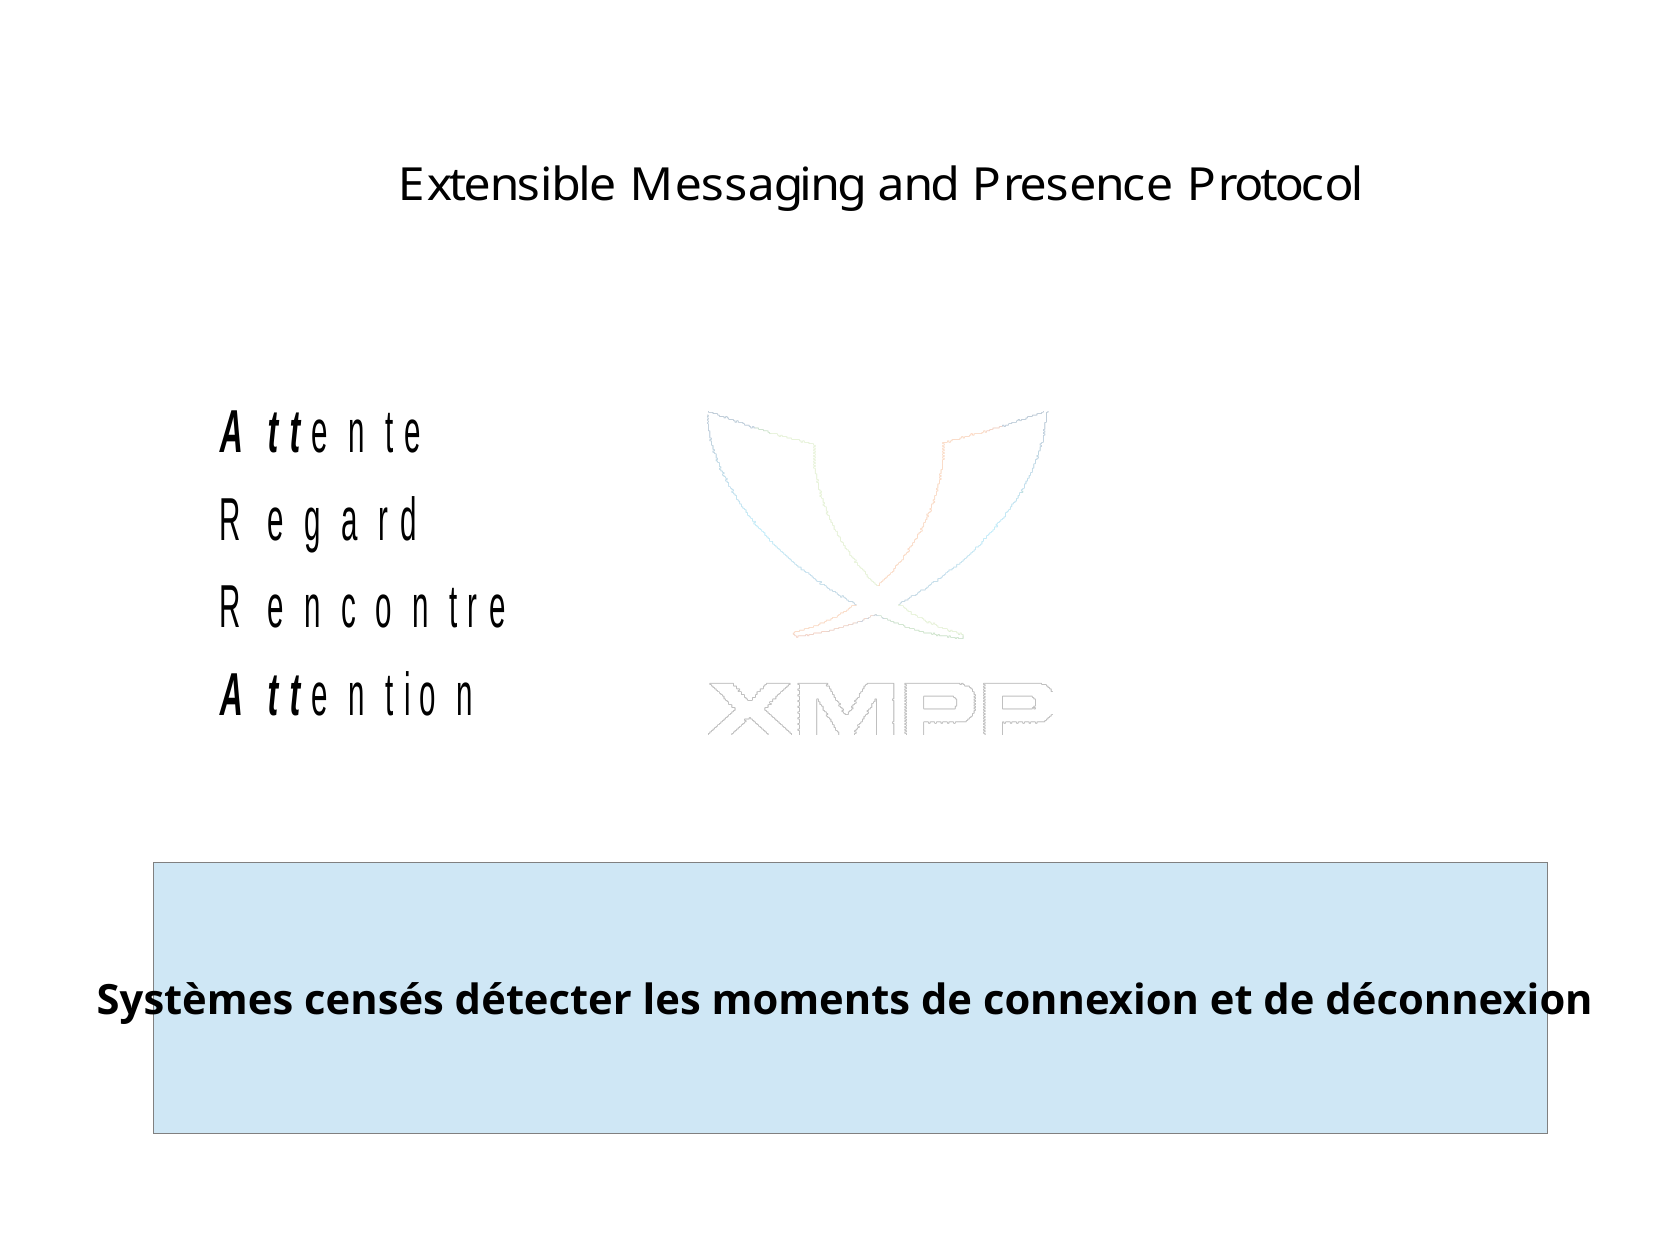

Systèmes censés détecter les moments de connexion et de déconnexion